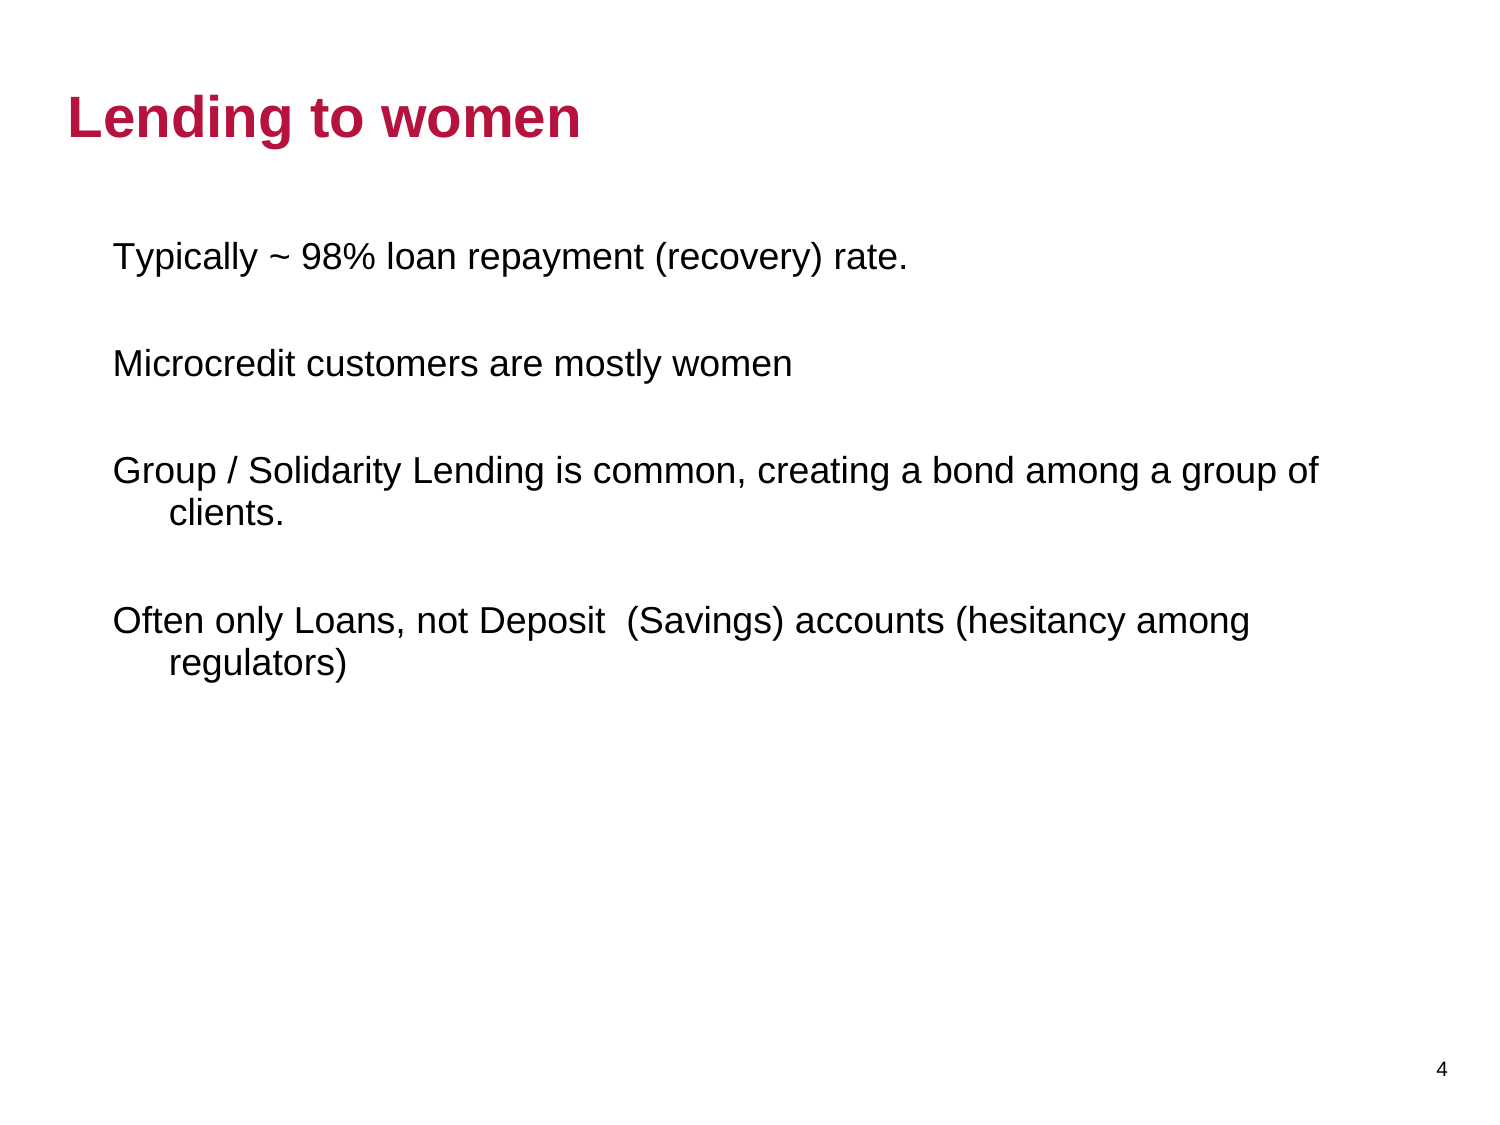

# Lending to women
Typically ~ 98% loan repayment (recovery) rate.
Microcredit customers are mostly women
Group / Solidarity Lending is common, creating a bond among a group of clients.
Often only Loans, not Deposit (Savings) accounts (hesitancy among regulators)
4